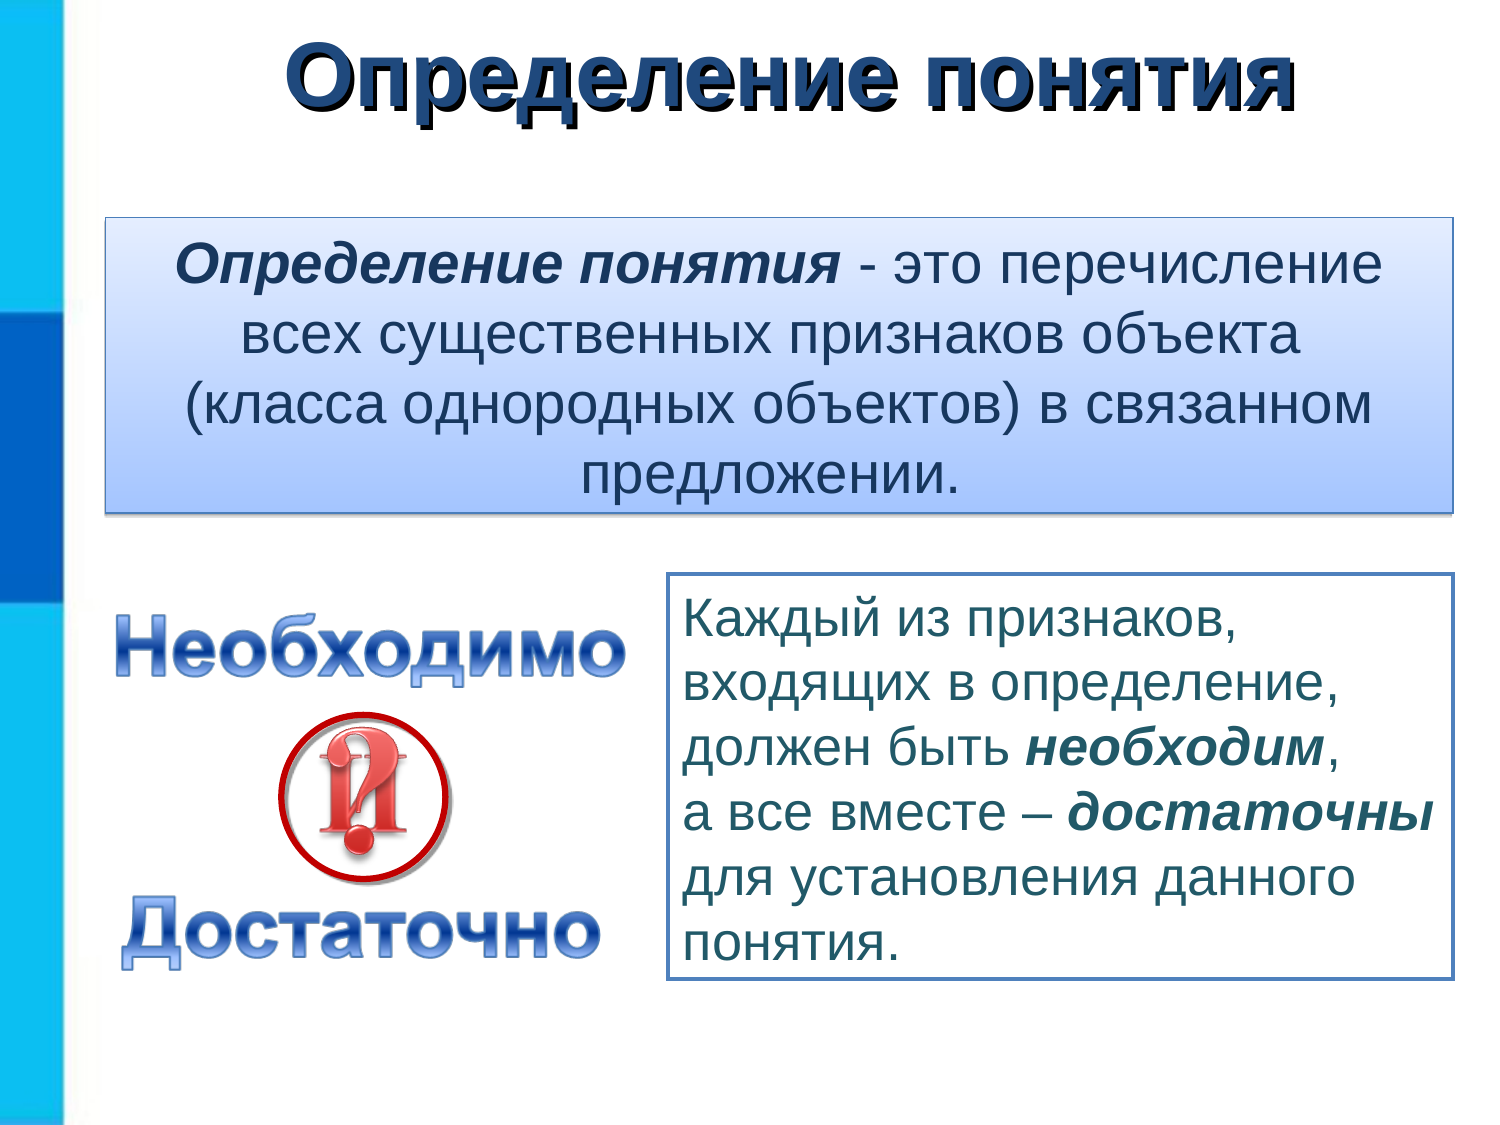

# Определение понятия
Определение понятия - это перечисление всех существенных признаков объекта
(класса однородных объектов) в связанном предложении.
Каждый из признаков, входящих в определение, должен быть необходим,
а все вместе – достаточны для установления данного понятия.